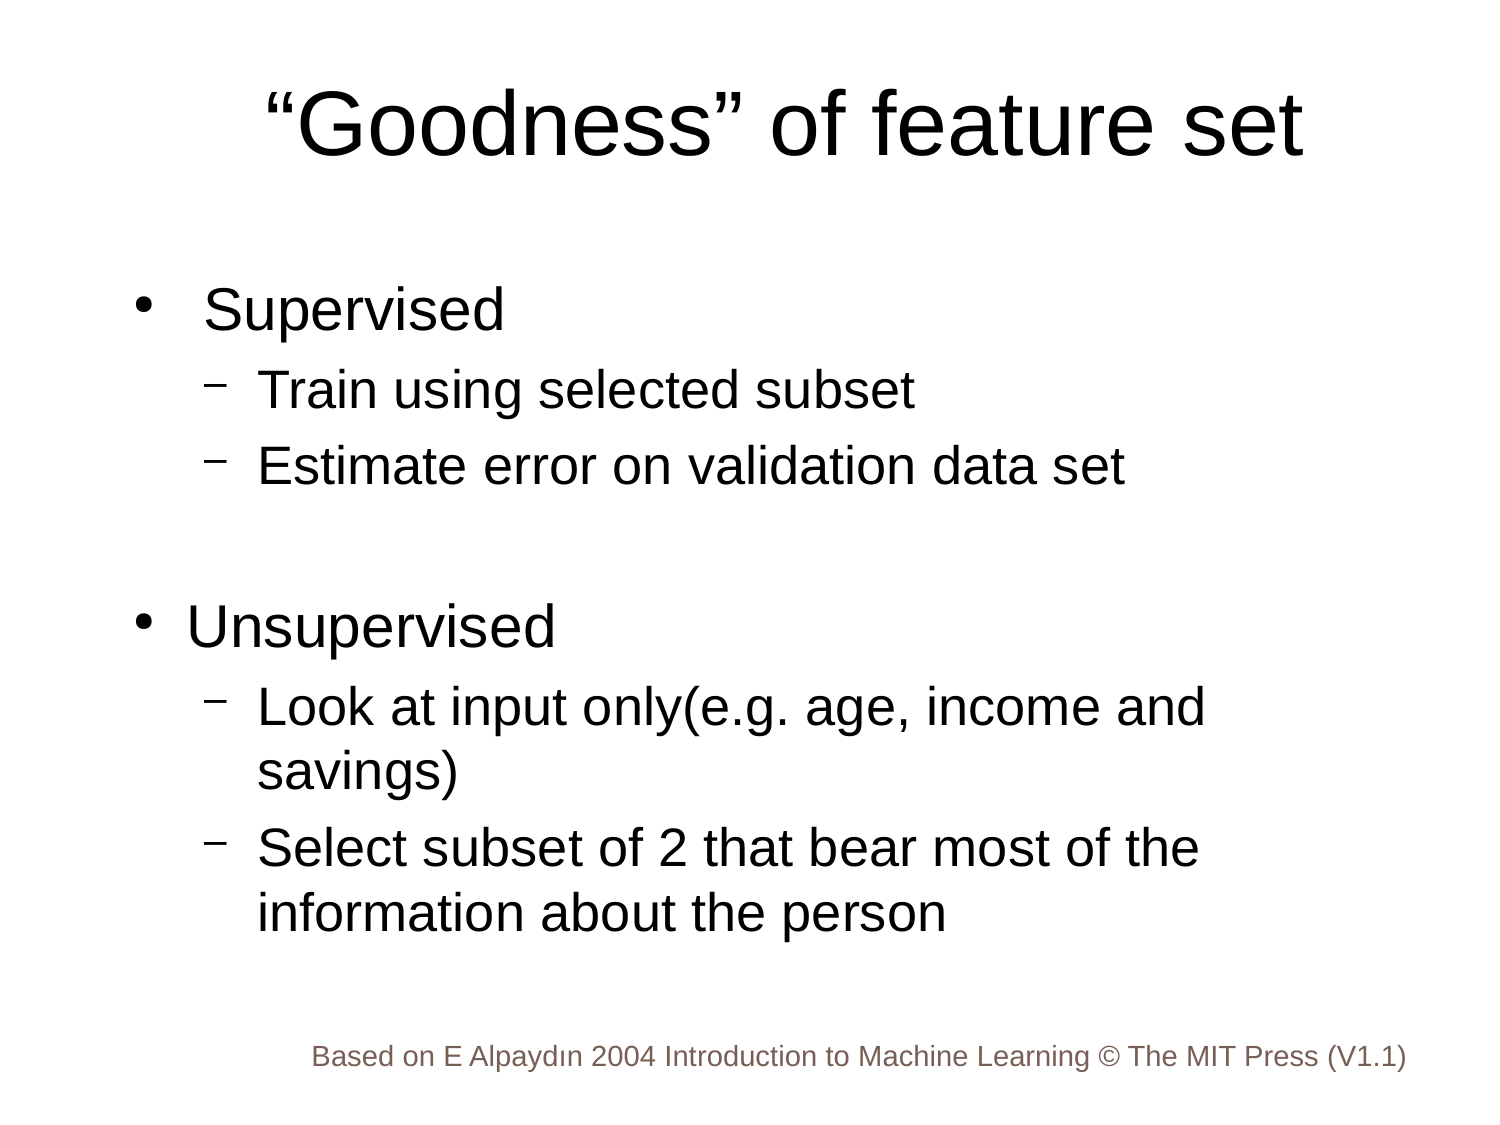

# “Goodness” of feature set
 Supervised
Train using selected subset
Estimate error on validation data set
Unsupervised
Look at input only(e.g. age, income and savings)
Select subset of 2 that bear most of the information about the person
Based on E Alpaydın 2004 Introduction to Machine Learning © The MIT Press (V1.1)